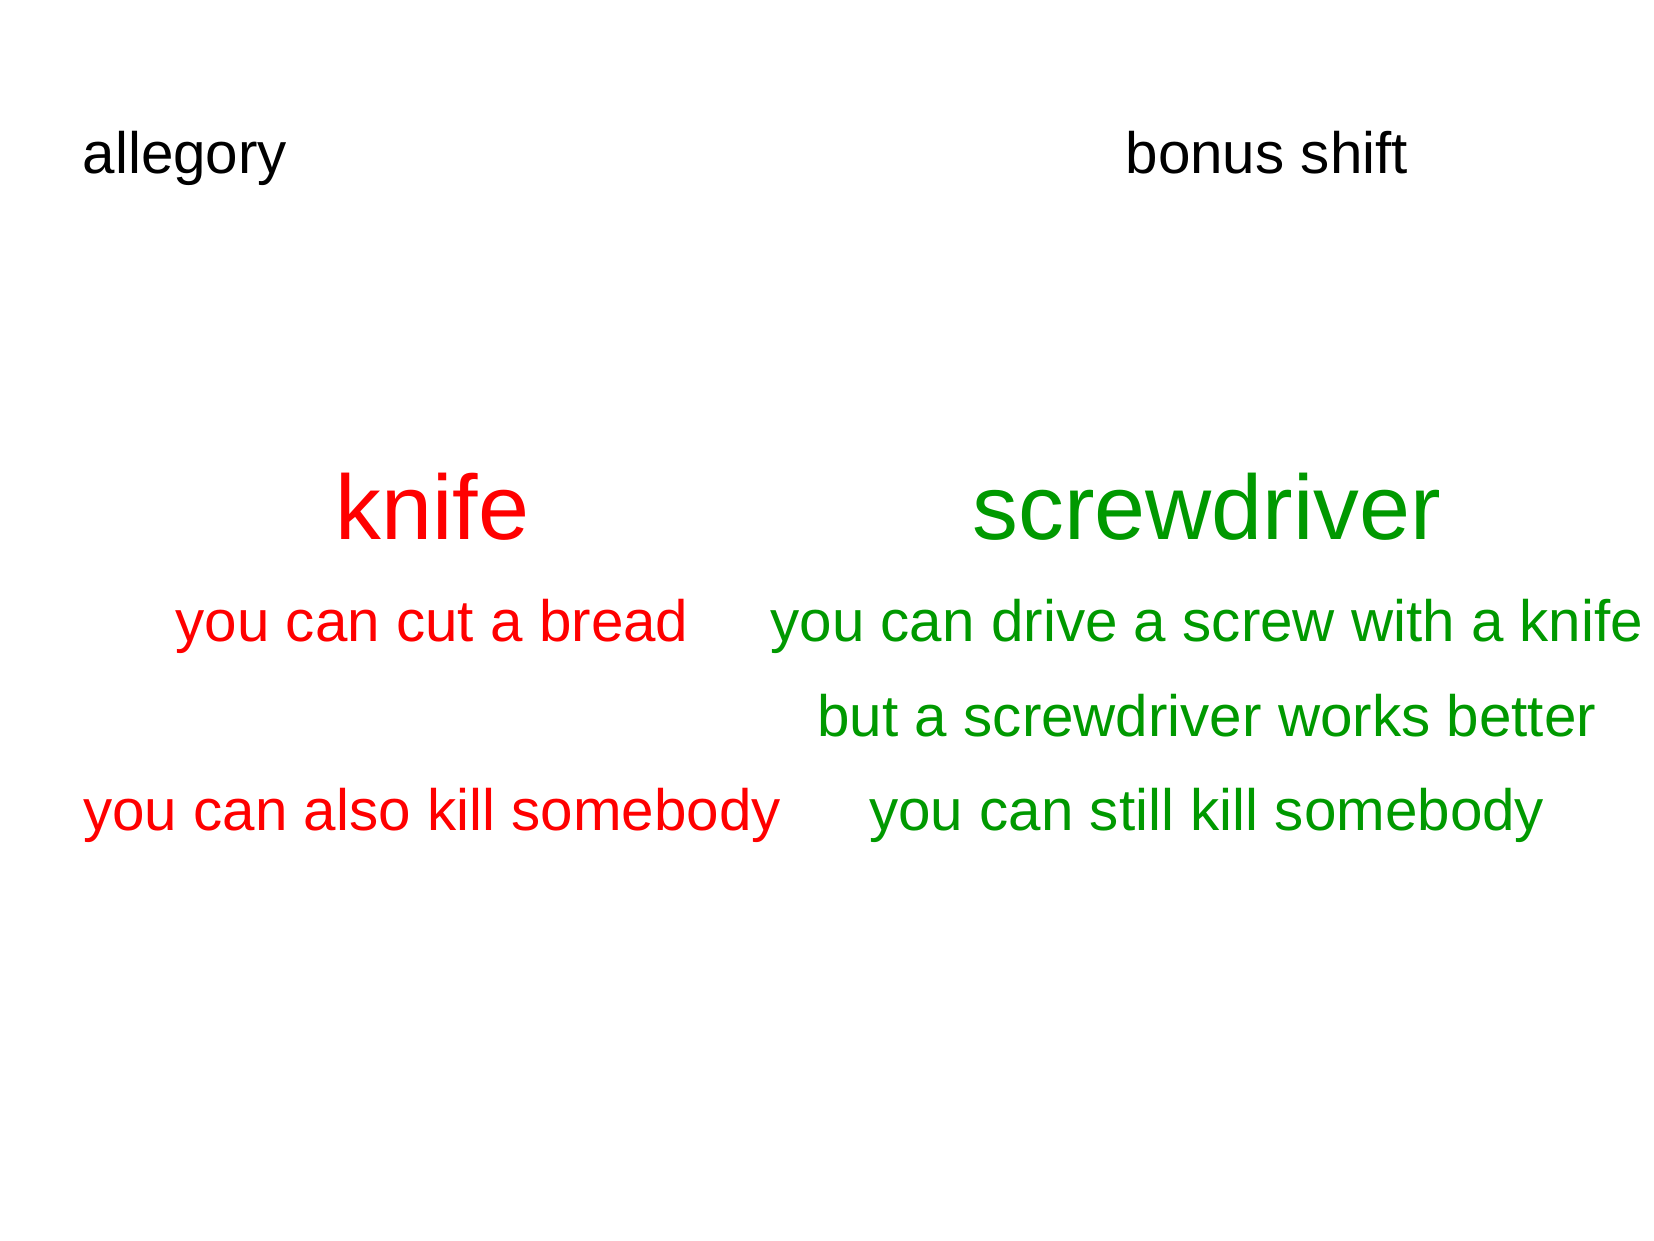

# allegory
bonus shift
knife
you can cut a bread
you can also kill somebody
screwdriver
you can drive a screw with a knife
but a screwdriver works better
you can still kill somebody